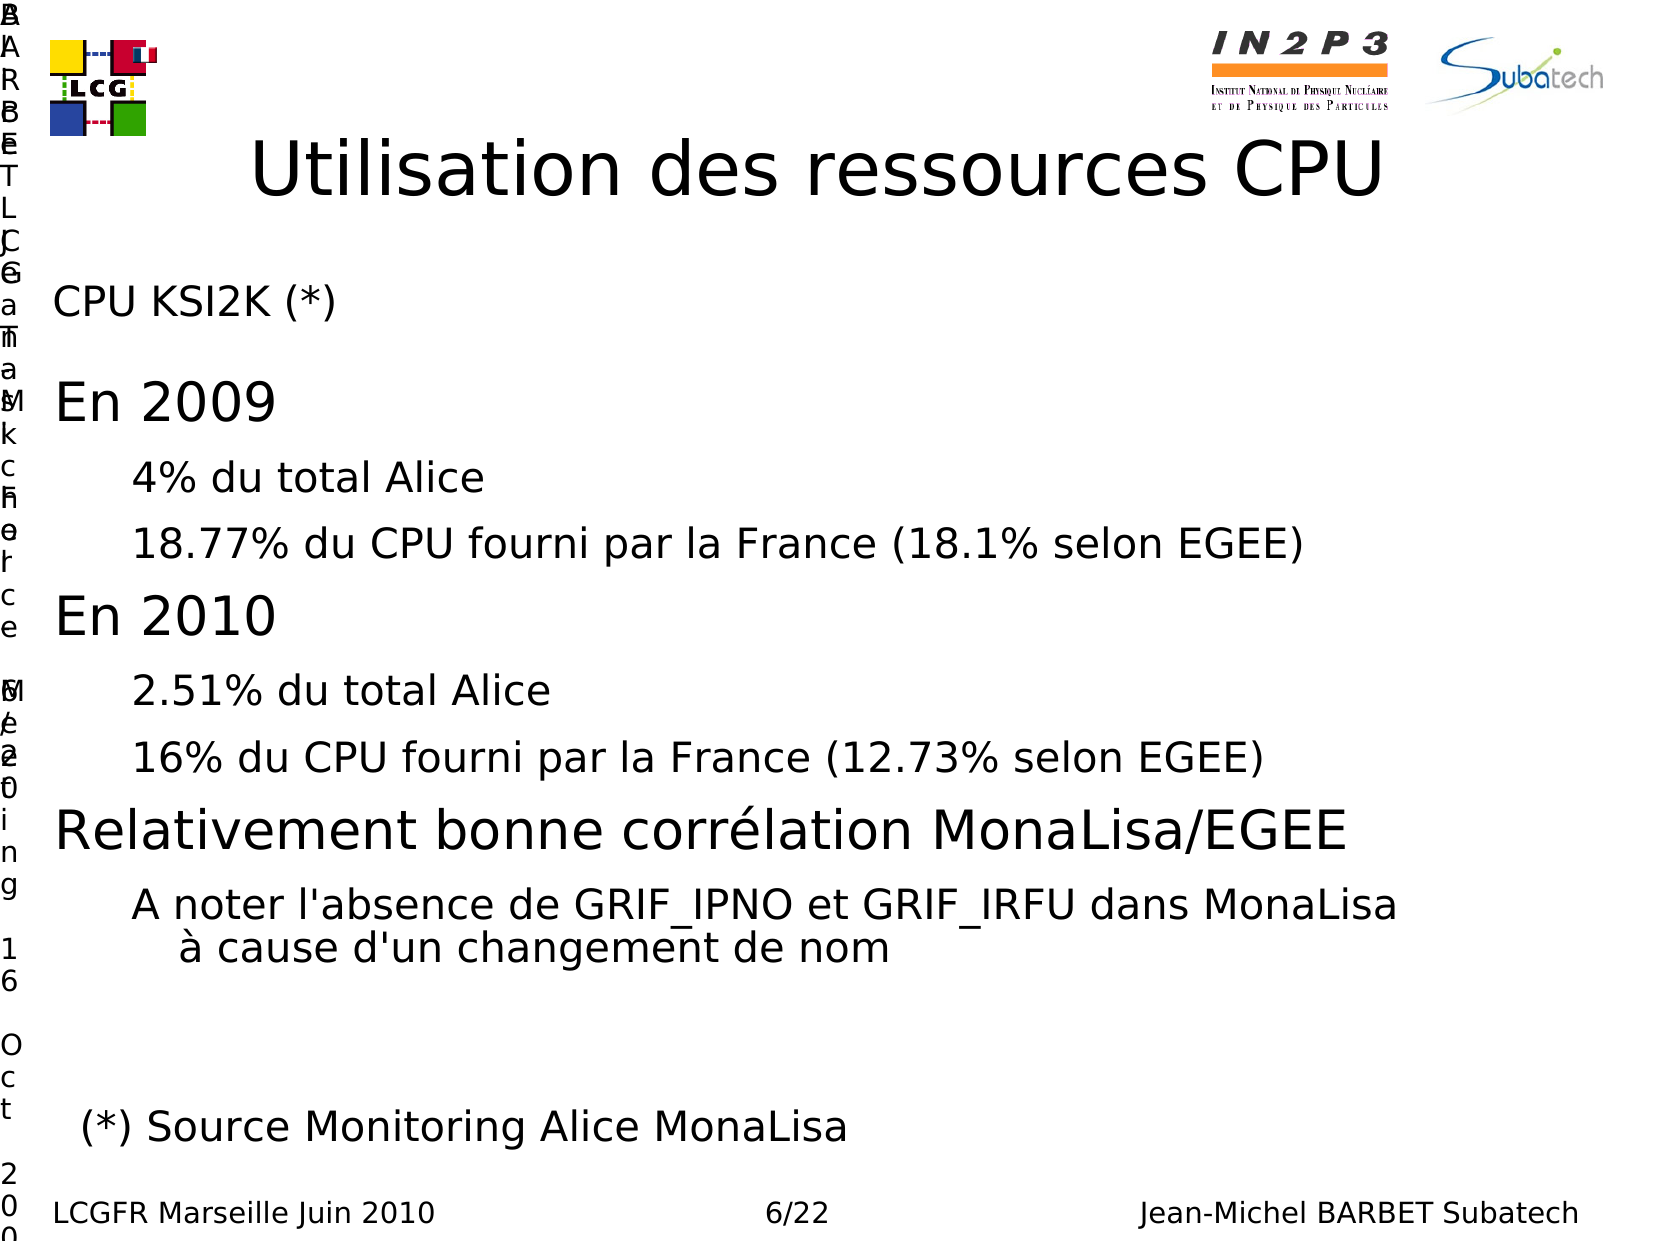

# Utilisation des ressources CPU
CPU KSI2K (*)
En 2009
4% du total Alice
18.77% du CPU fourni par la France (18.1% selon EGEE)
En 2010
2.51% du total Alice
16% du CPU fourni par la France (12.73% selon EGEE)
Relativement bonne corrélation MonaLisa/EGEE
A noter l'absence de GRIF_IPNO et GRIF_IRFU dans MonaLisa
à cause d'un changement de nom
(*) Source Monitoring Alice MonaLisa